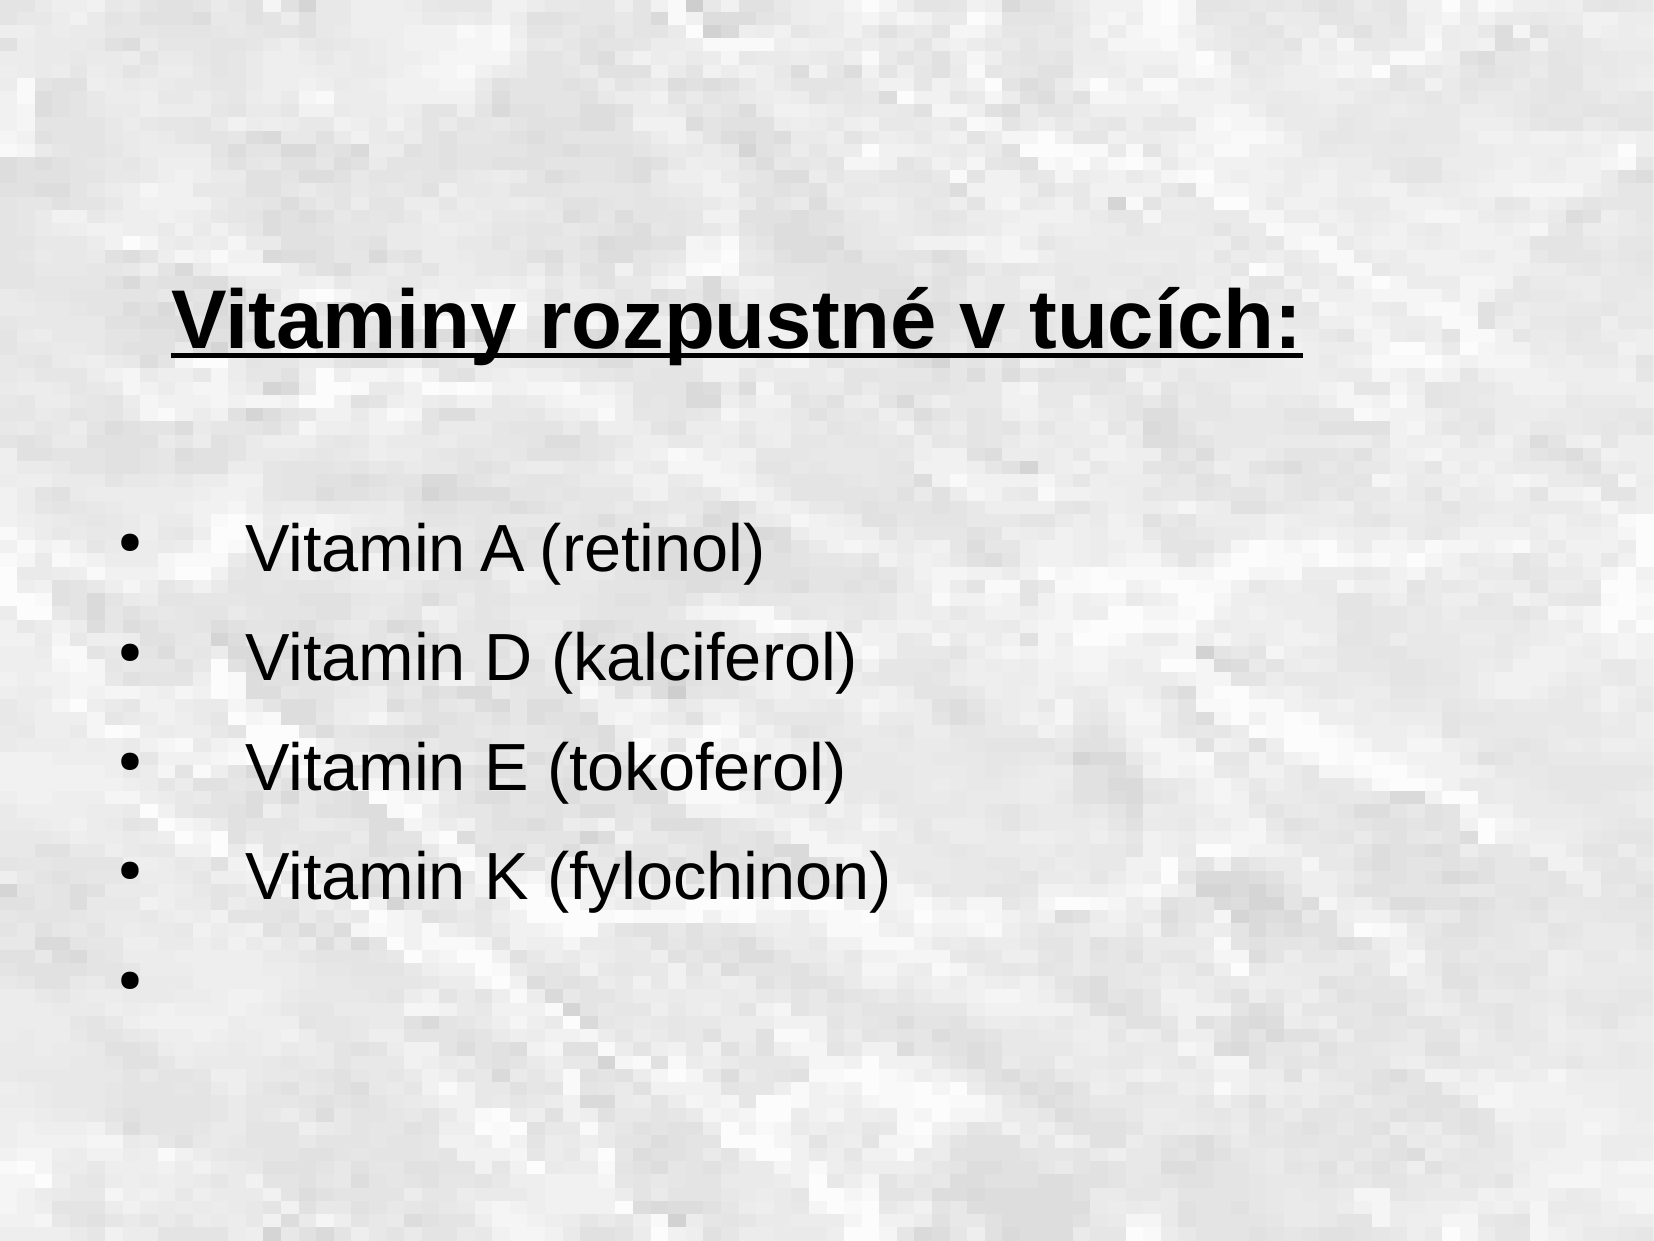

# Vitaminy rozpustné v tucích:
 Vitamin A (retinol)
 Vitamin D (kalciferol)
 Vitamin E (tokoferol)
 Vitamin K (fylochinon)